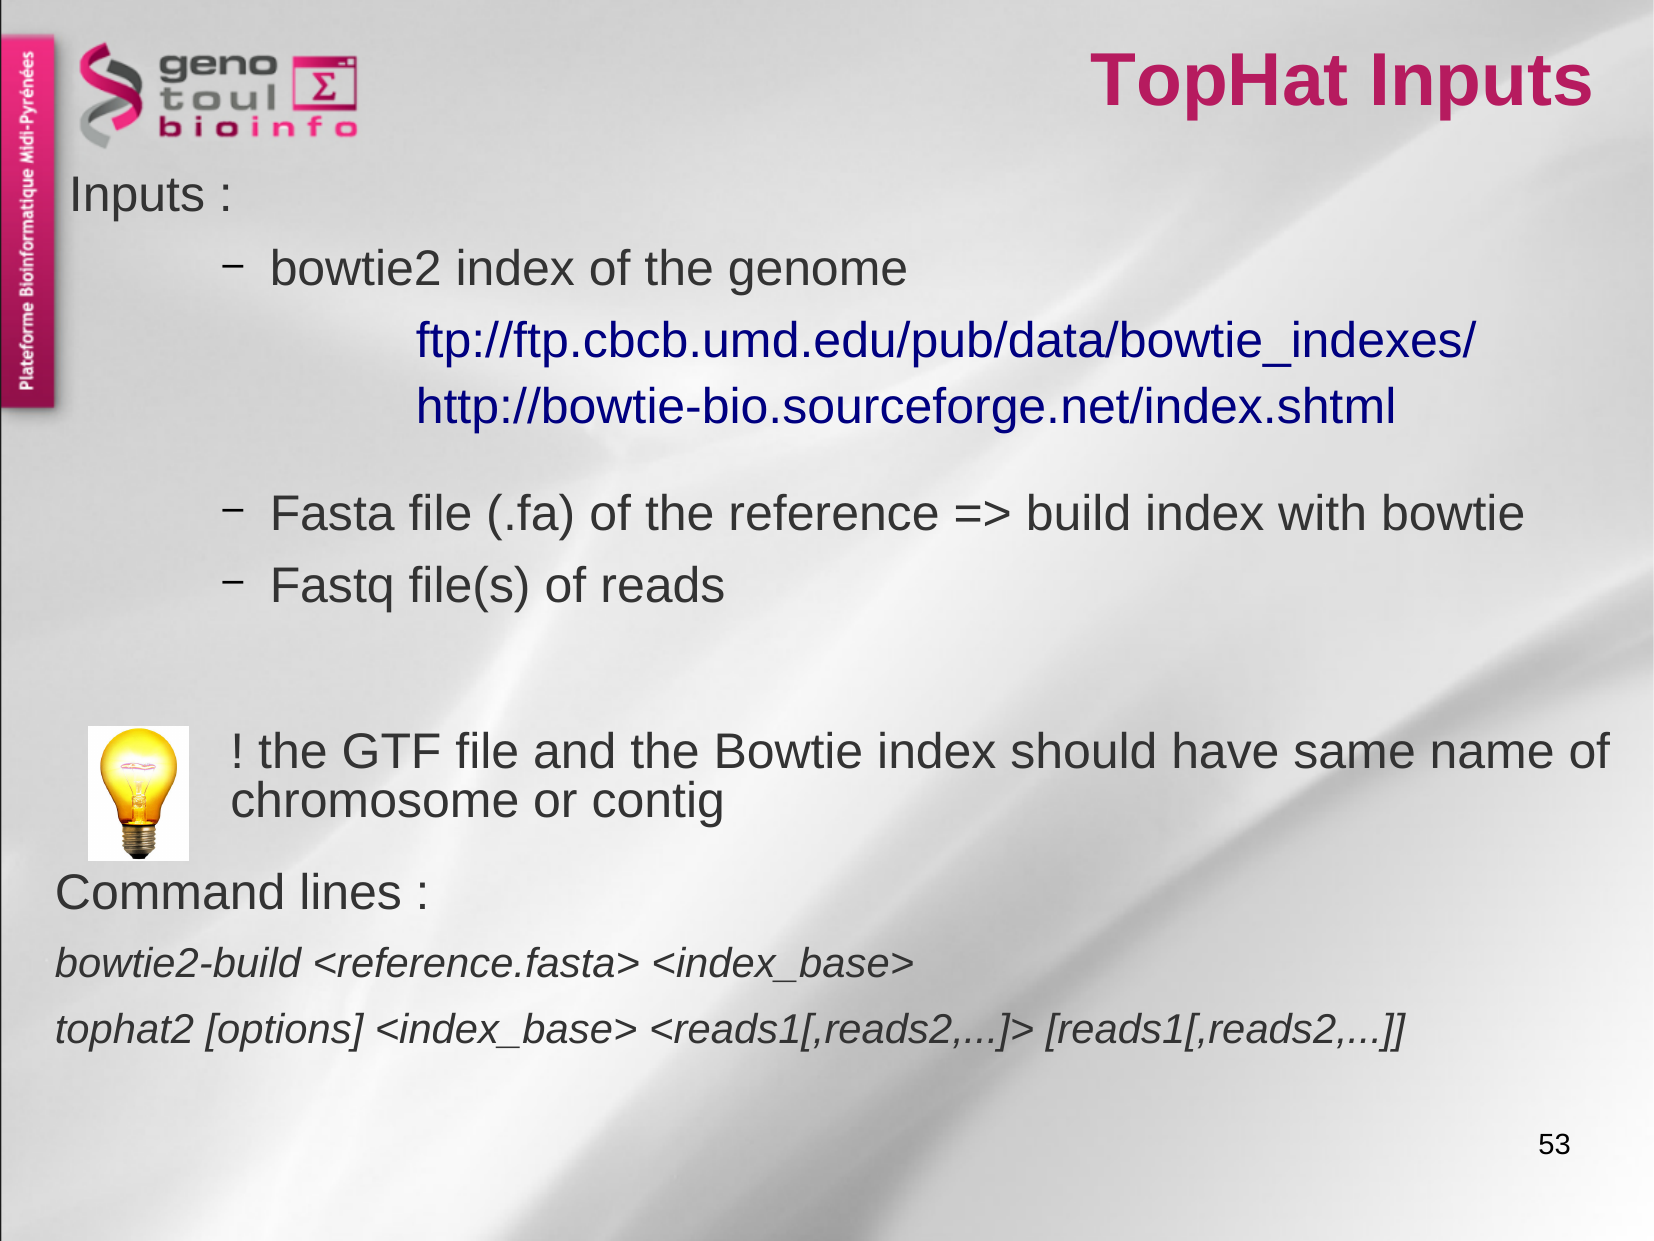

TopHat Inputs
# Inputs :
bowtie2 index of the genome
ftp://ftp.cbcb.umd.edu/pub/data/bowtie_indexes/
http://bowtie-bio.sourceforge.net/index.shtml
Fasta file (.fa) of the reference => build index with bowtie
Fastq file(s) of reads
! the GTF file and the Bowtie index should have same name of chromosome or contig
Command lines :
bowtie2-build <reference.fasta> <index_base>
tophat2 [options] <index_base> <reads1[,reads2,...]> [reads1[,reads2,...]]